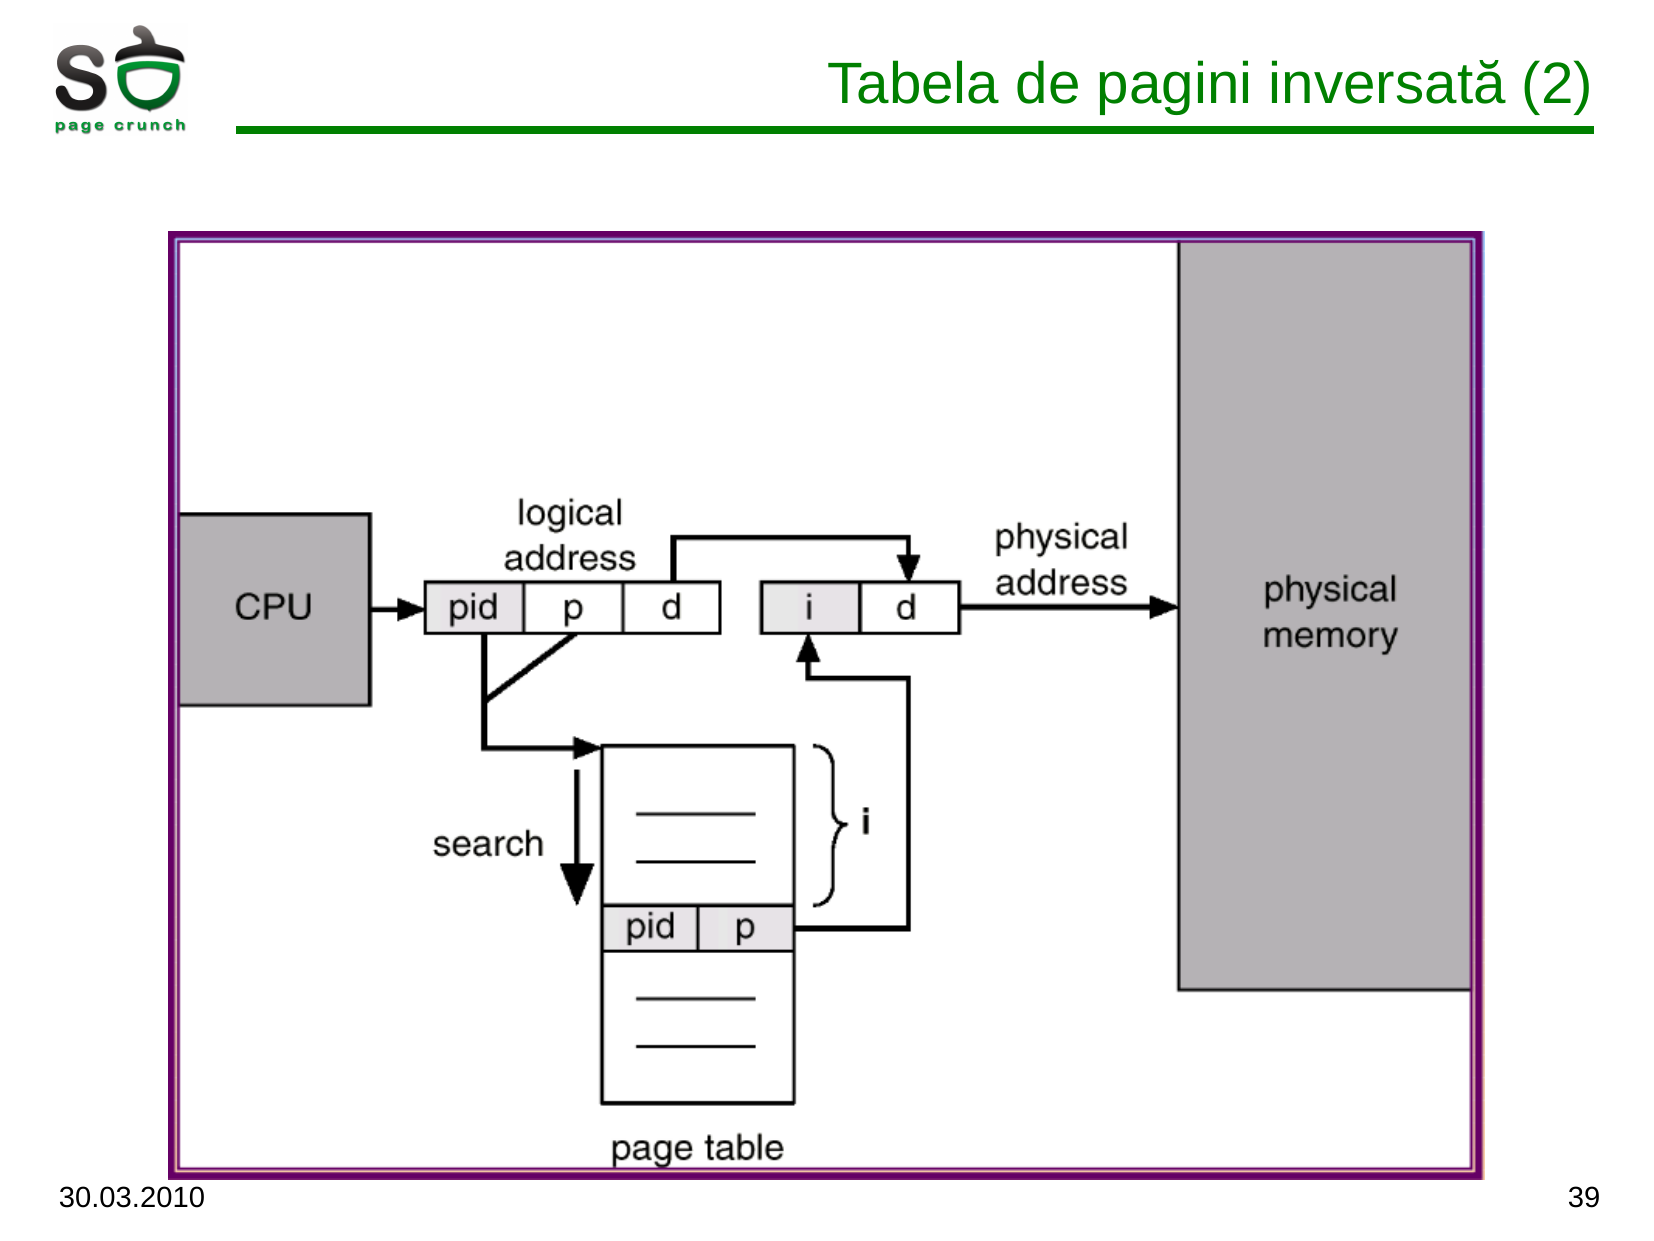

# Tabela de pagini inversată (2)
30.03.2010
39